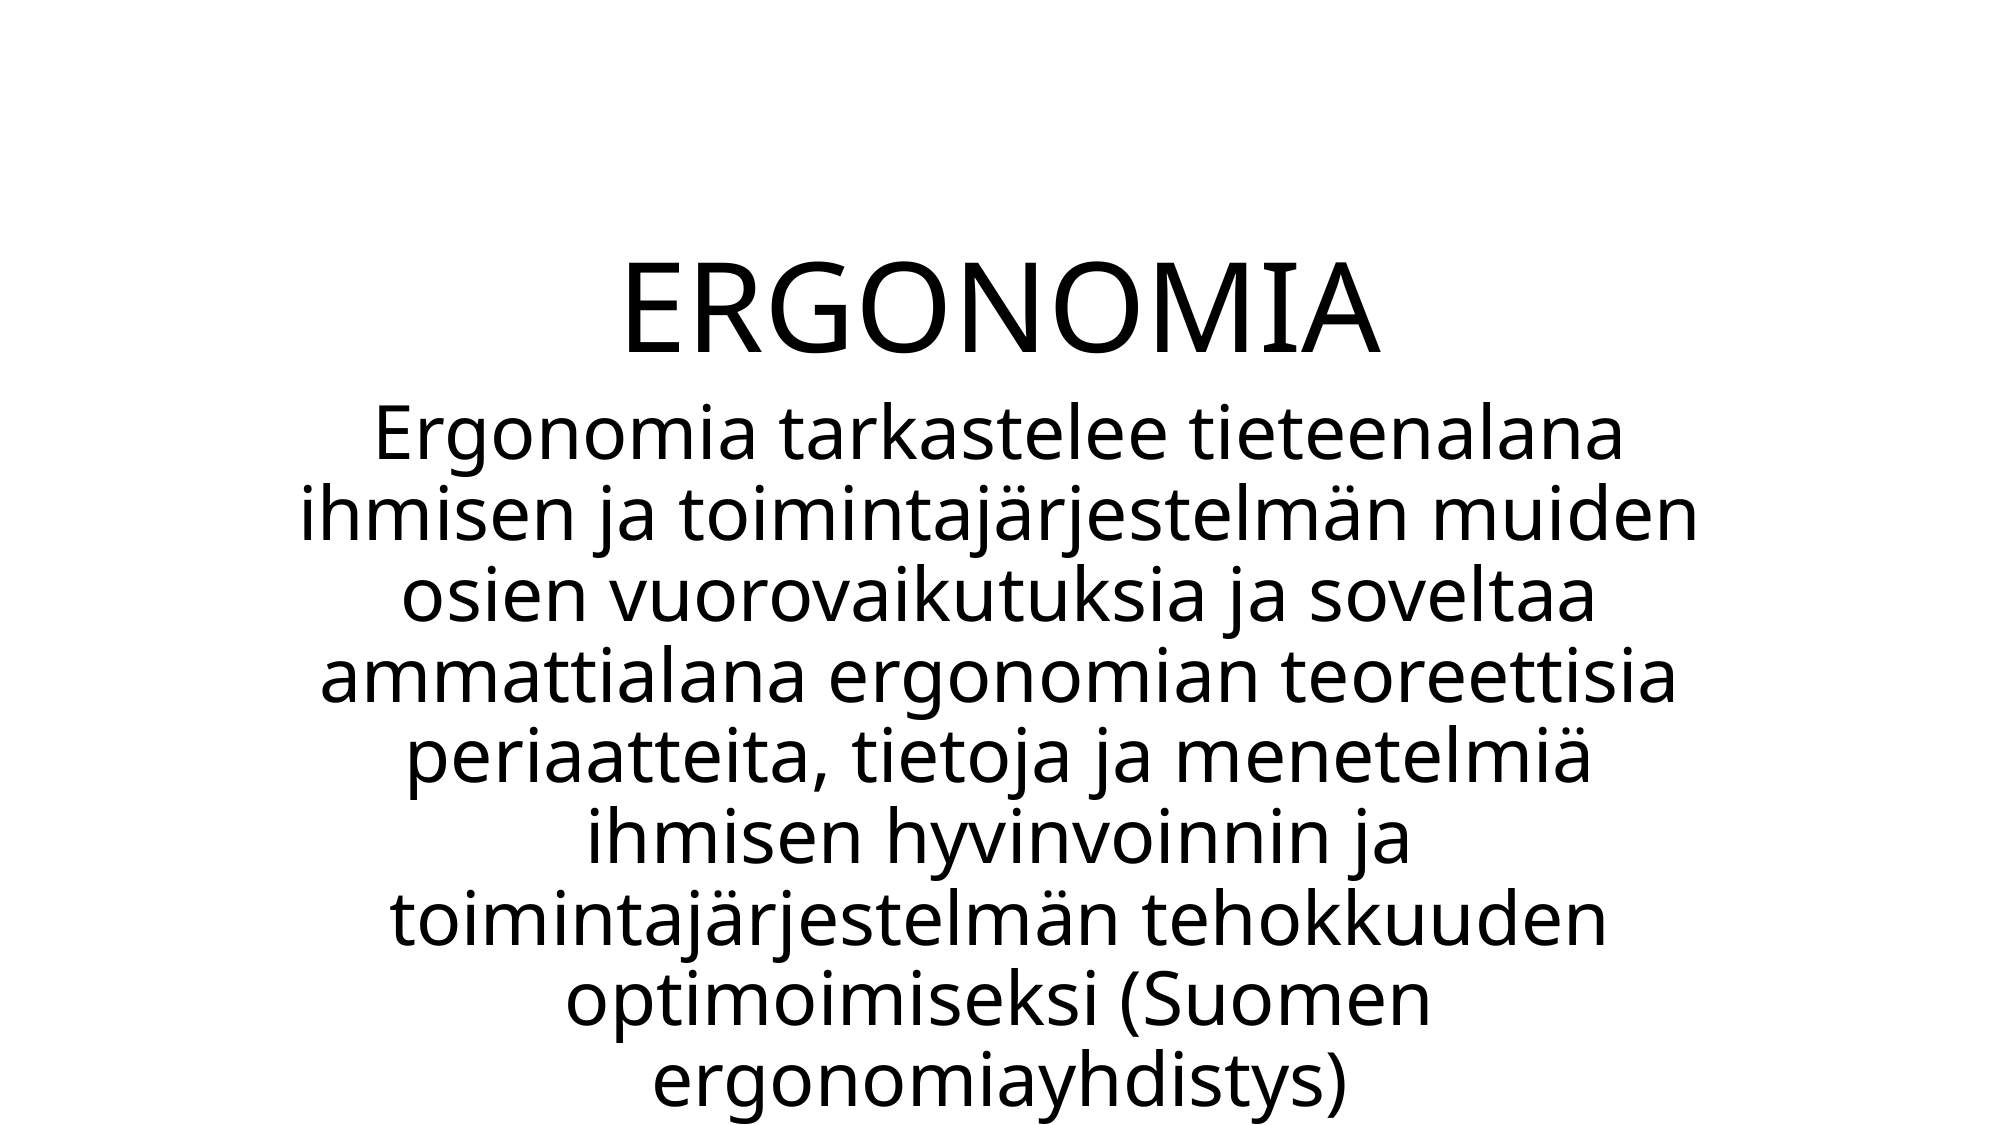

# ERGONOMIA
Ergonomia tarkastelee tieteenalana ihmisen ja toimintajärjestelmän muiden osien vuorovaikutuksia ja soveltaa ammattialana ergonomian teoreettisia periaatteita, tietoja ja menetelmiä ihmisen hyvinvoinnin ja toimintajärjestelmän tehokkuuden optimoimiseksi (Suomen ergonomiayhdistys)